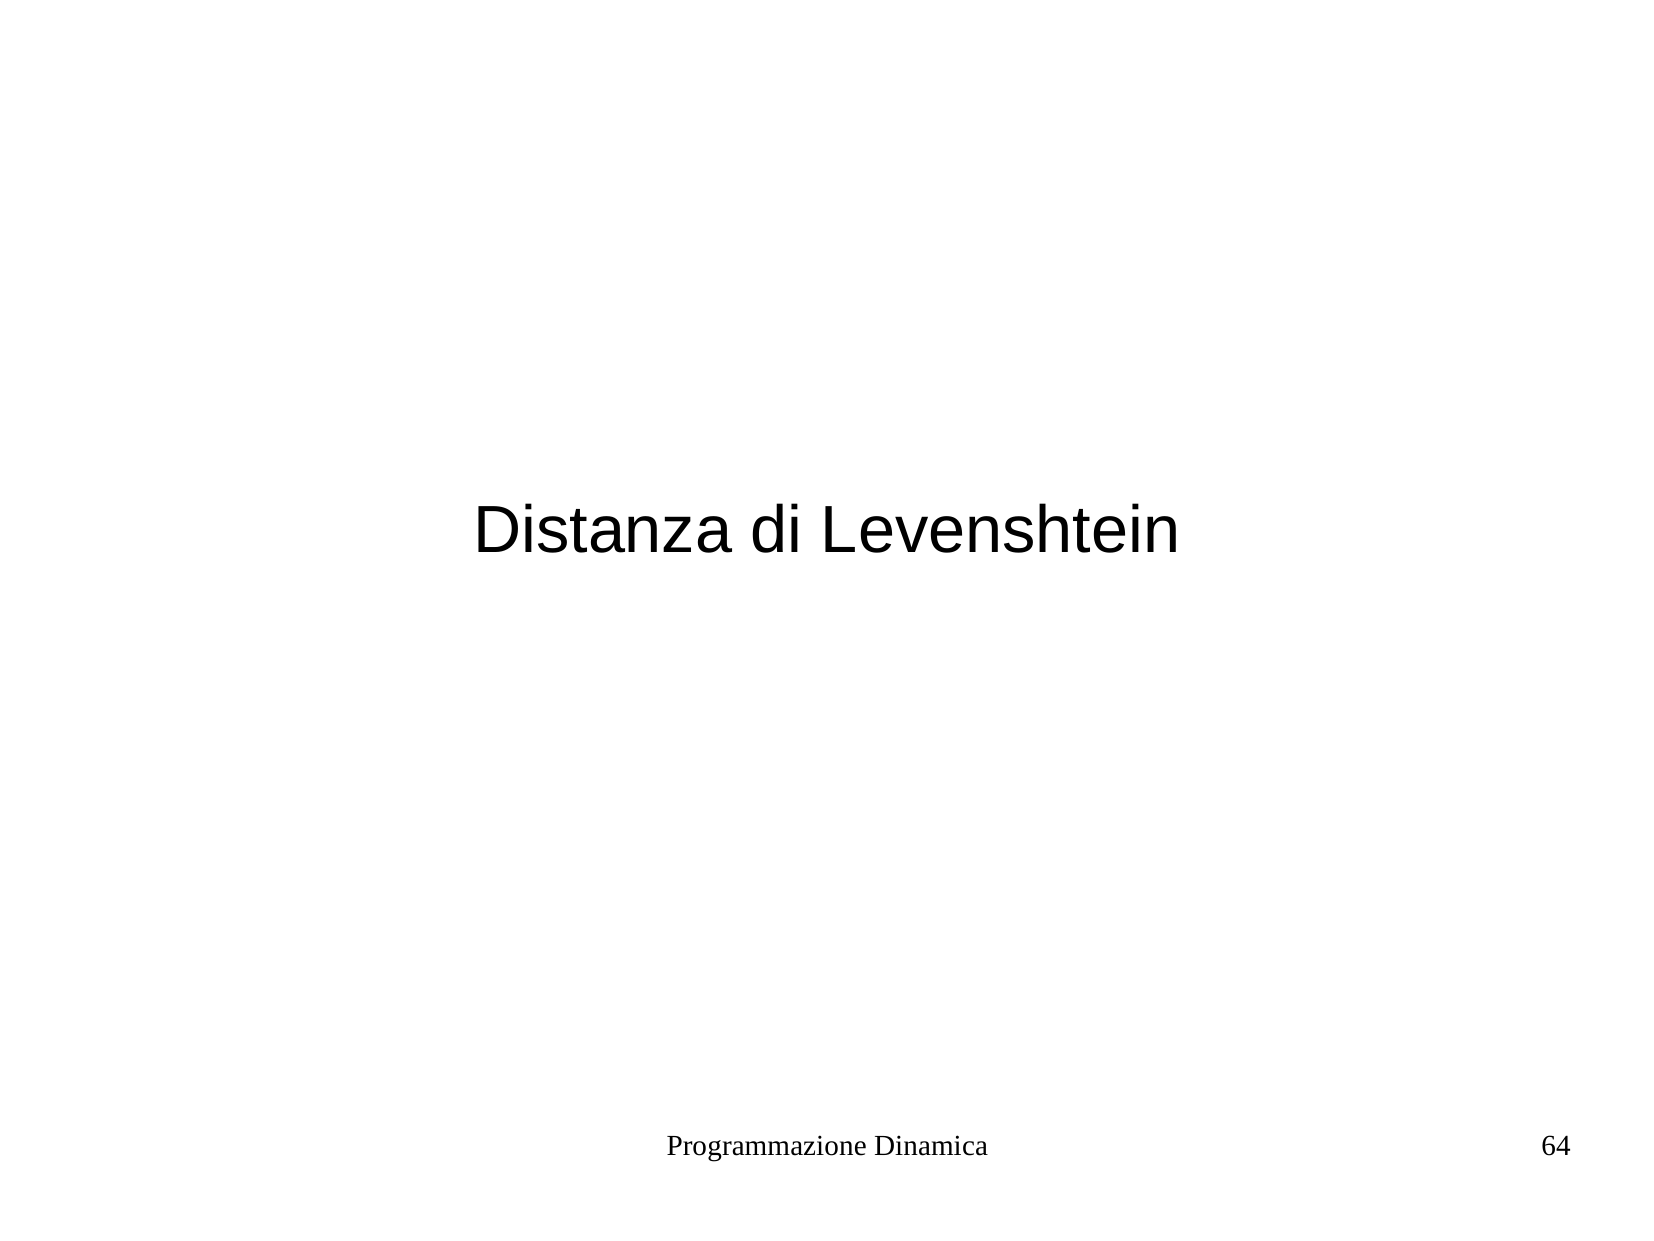

# Distanza di Levenshtein
Programmazione Dinamica
64